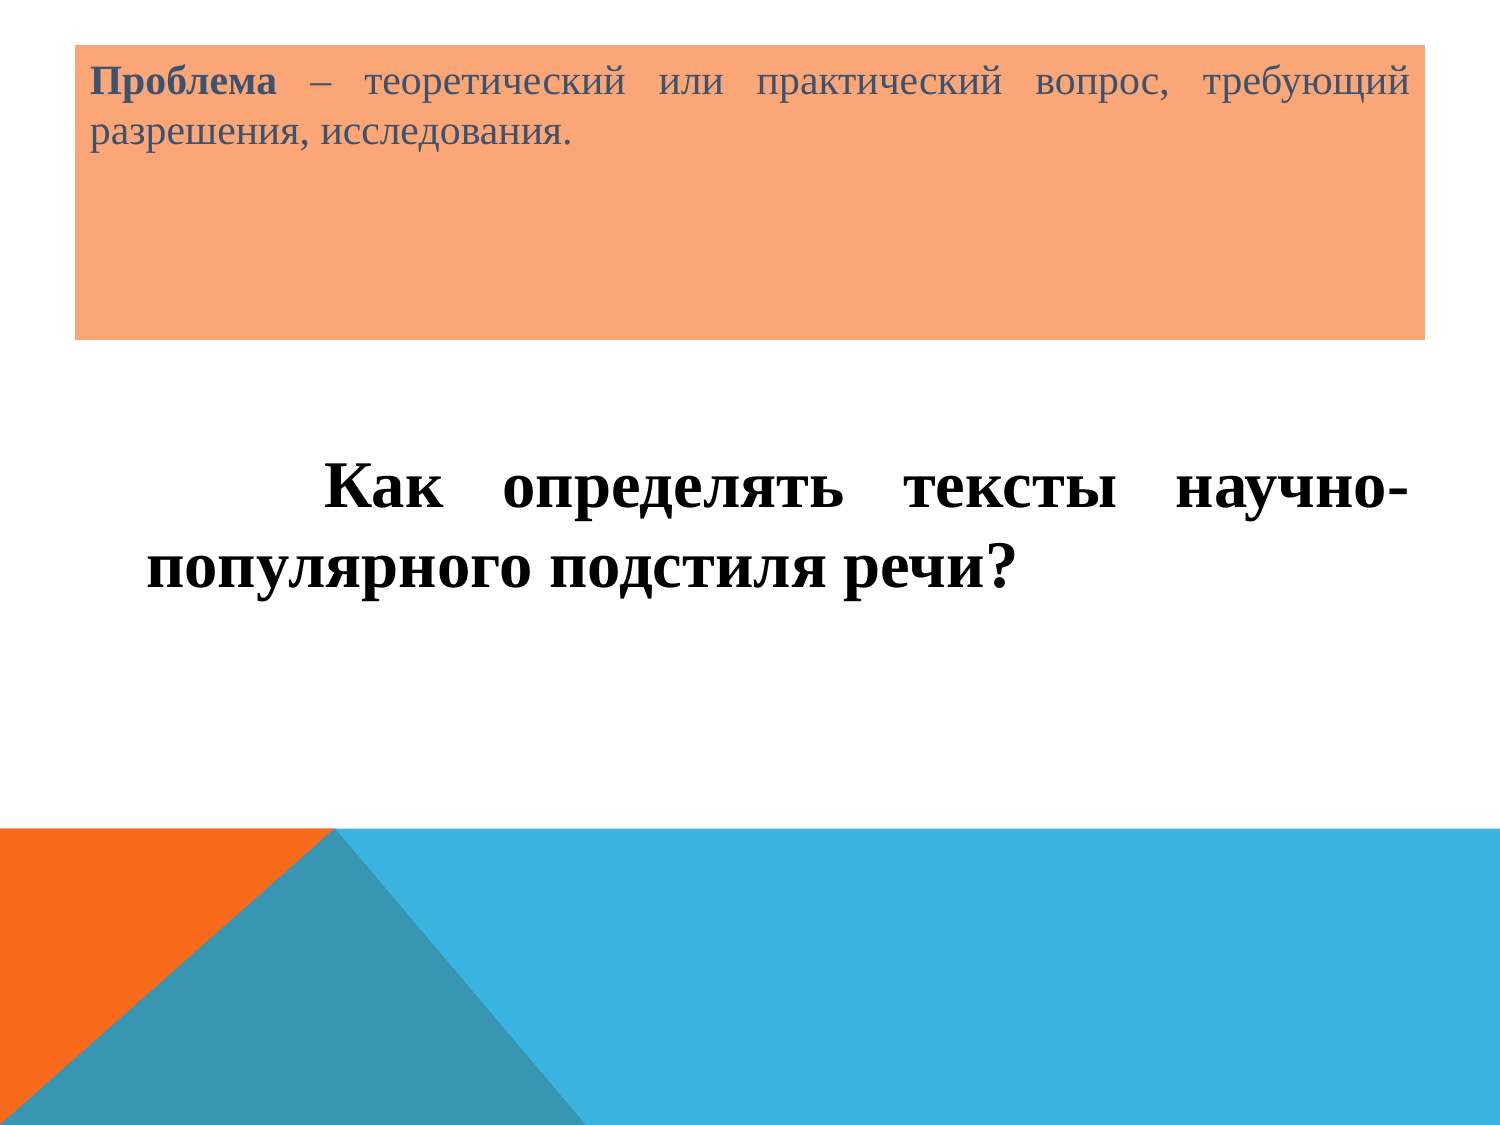

# Проблема – теоретический или практический вопрос, требующий разрешения, исследования.
 Как определять тексты научно-популярного подстиля речи?